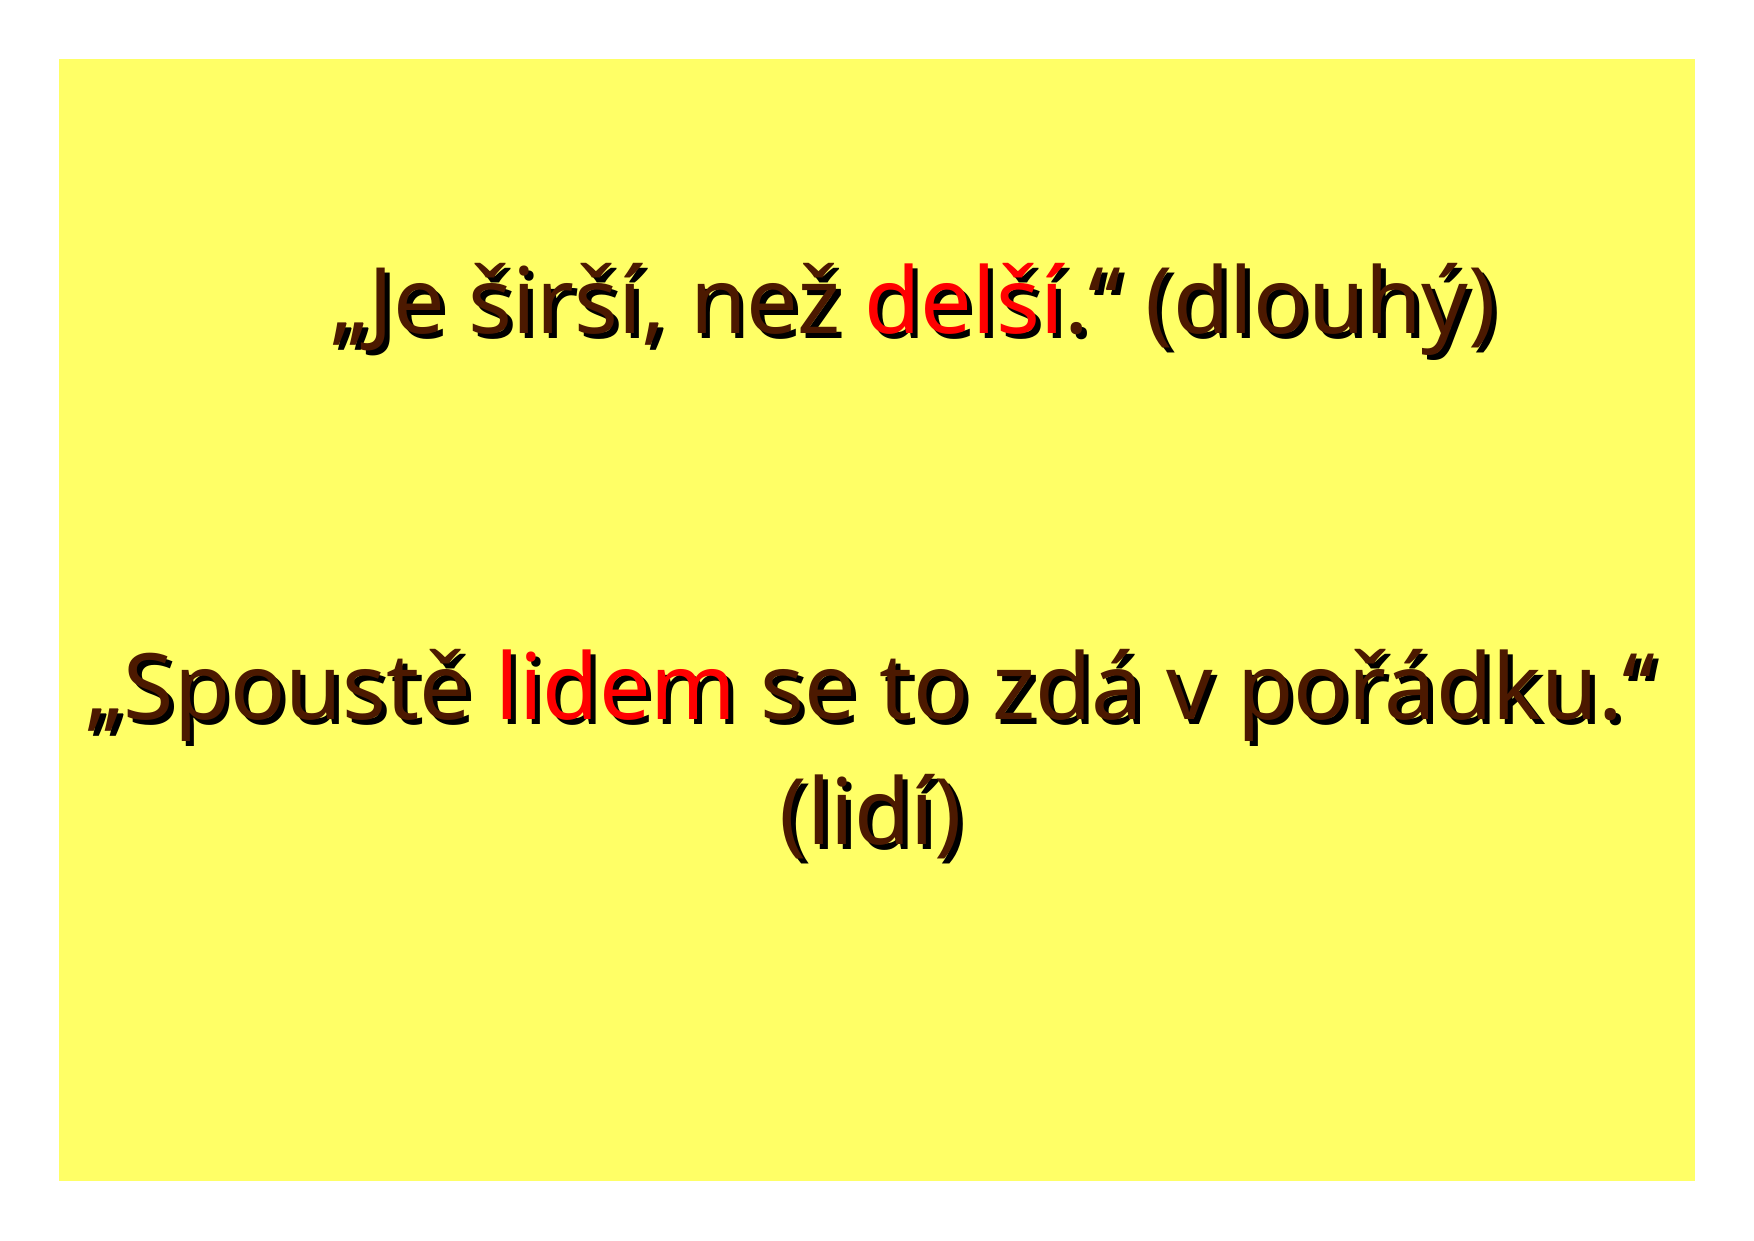

# „Je širší, než delší.“ (dlouhý)
„Spoustě lidem se to zdá v pořádku.“ (lidí)